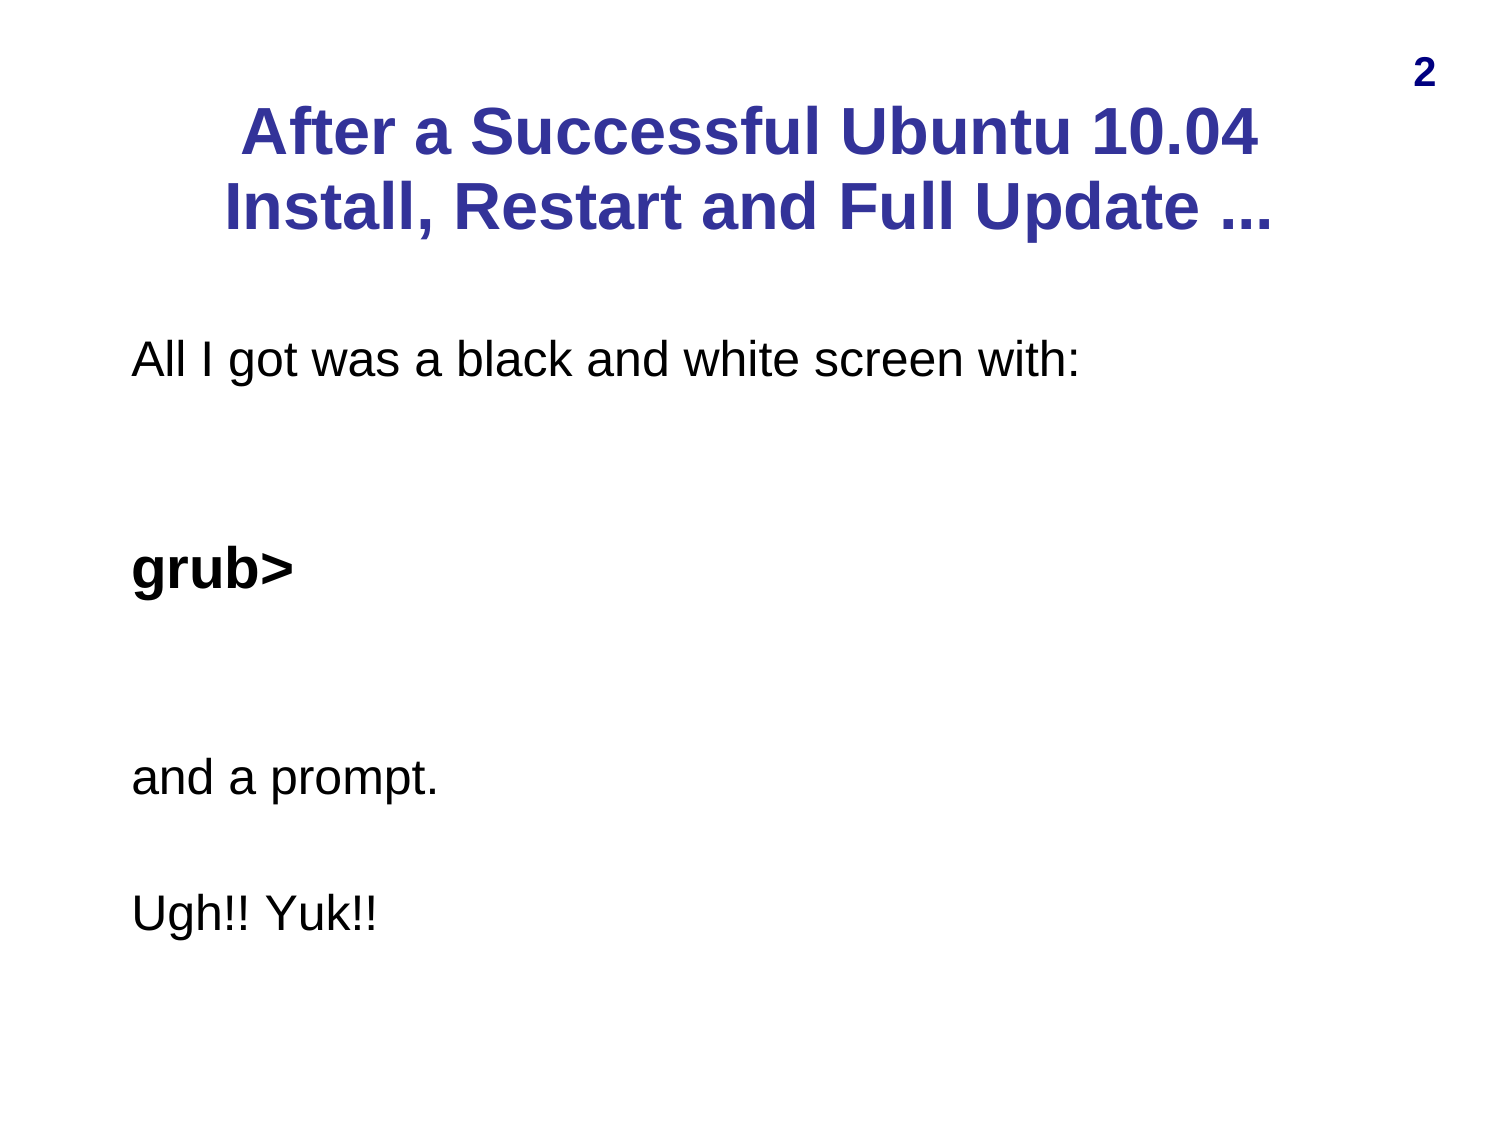

2
After a Successful Ubuntu 10.04 Install, Restart and Full Update ...
# All I got was a black and white screen with:
grub>
and a prompt.
Ugh!! Yuk!!